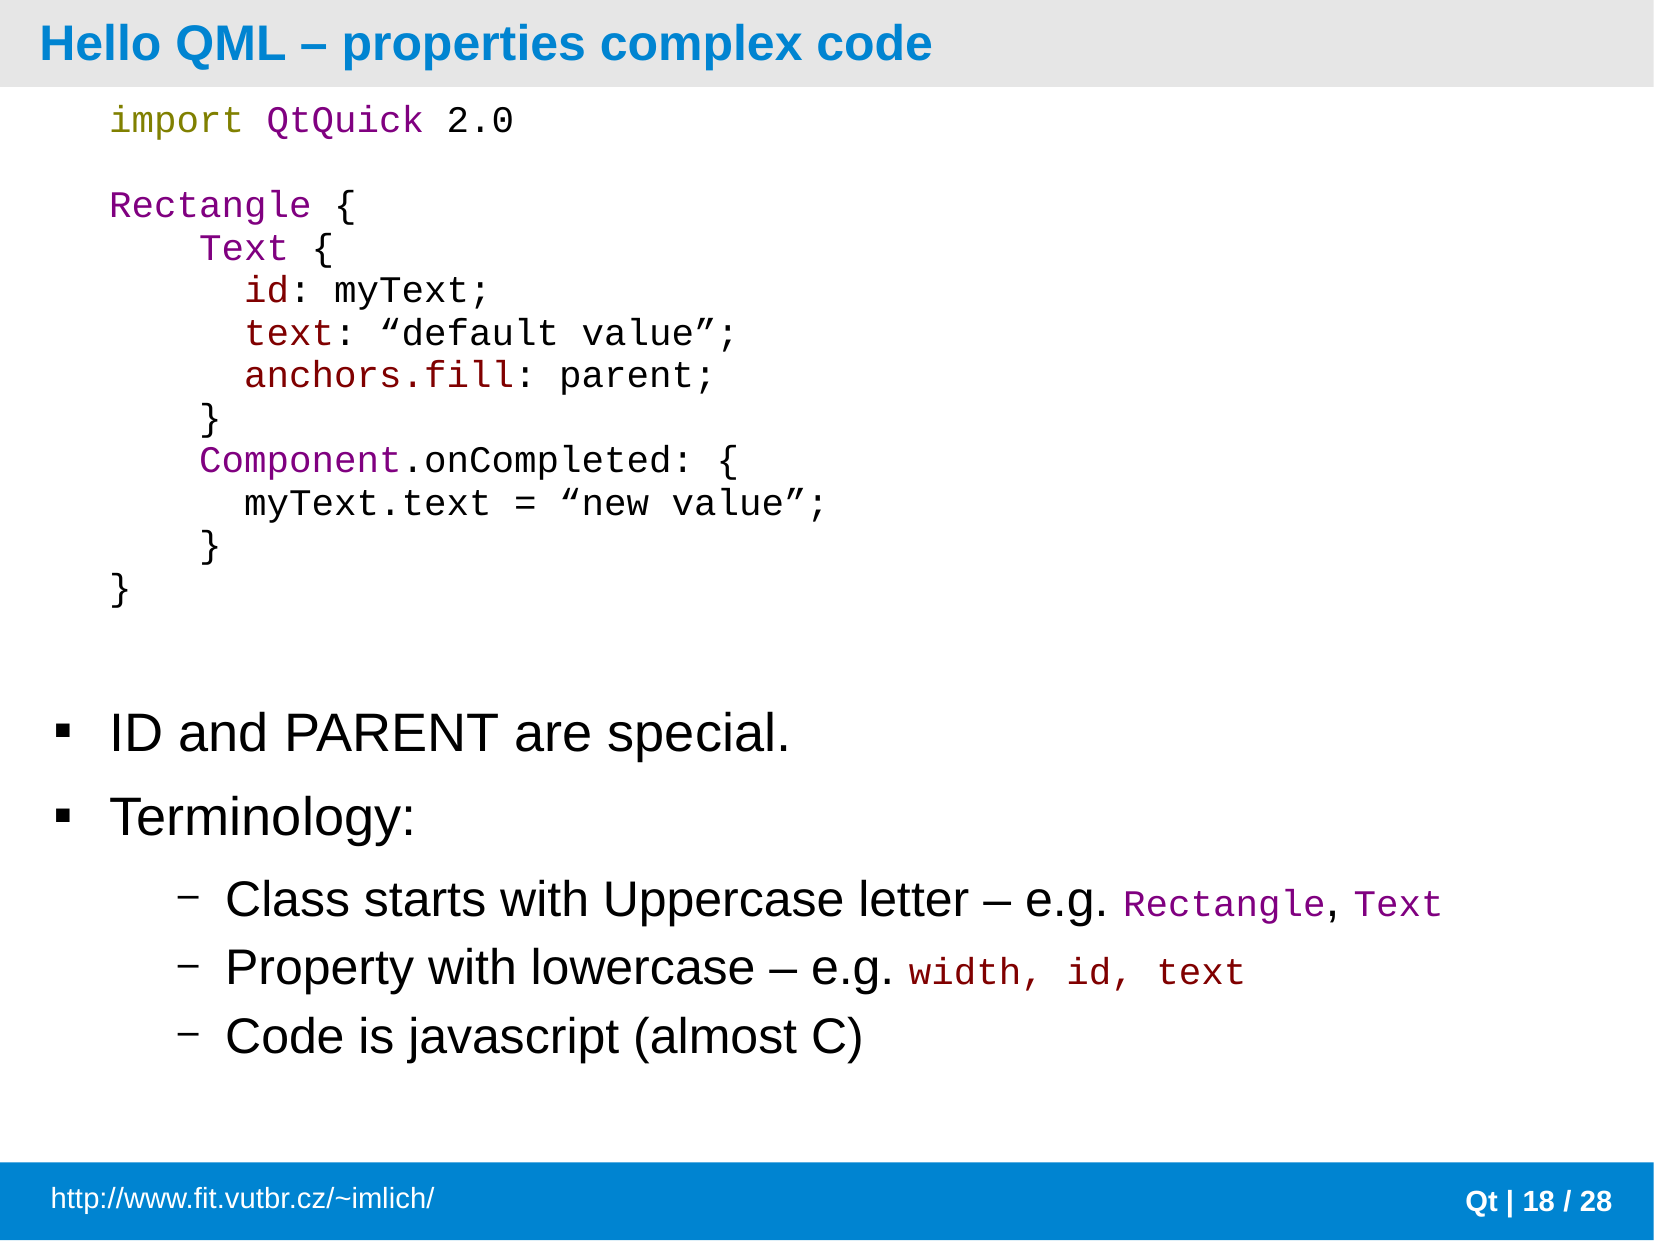

# Hello QML – properties complex code
import QtQuick 2.0
Rectangle {
 Text {
 id: myText;
 text: “default value”;
 anchors.fill: parent;
 }
 Component.onCompleted: {
 myText.text = “new value”;
 }
}
ID and PARENT are special.
Terminology:
Class starts with Uppercase letter – e.g. Rectangle, Text
Property with lowercase – e.g. width, id, text
Code is javascript (almost C)